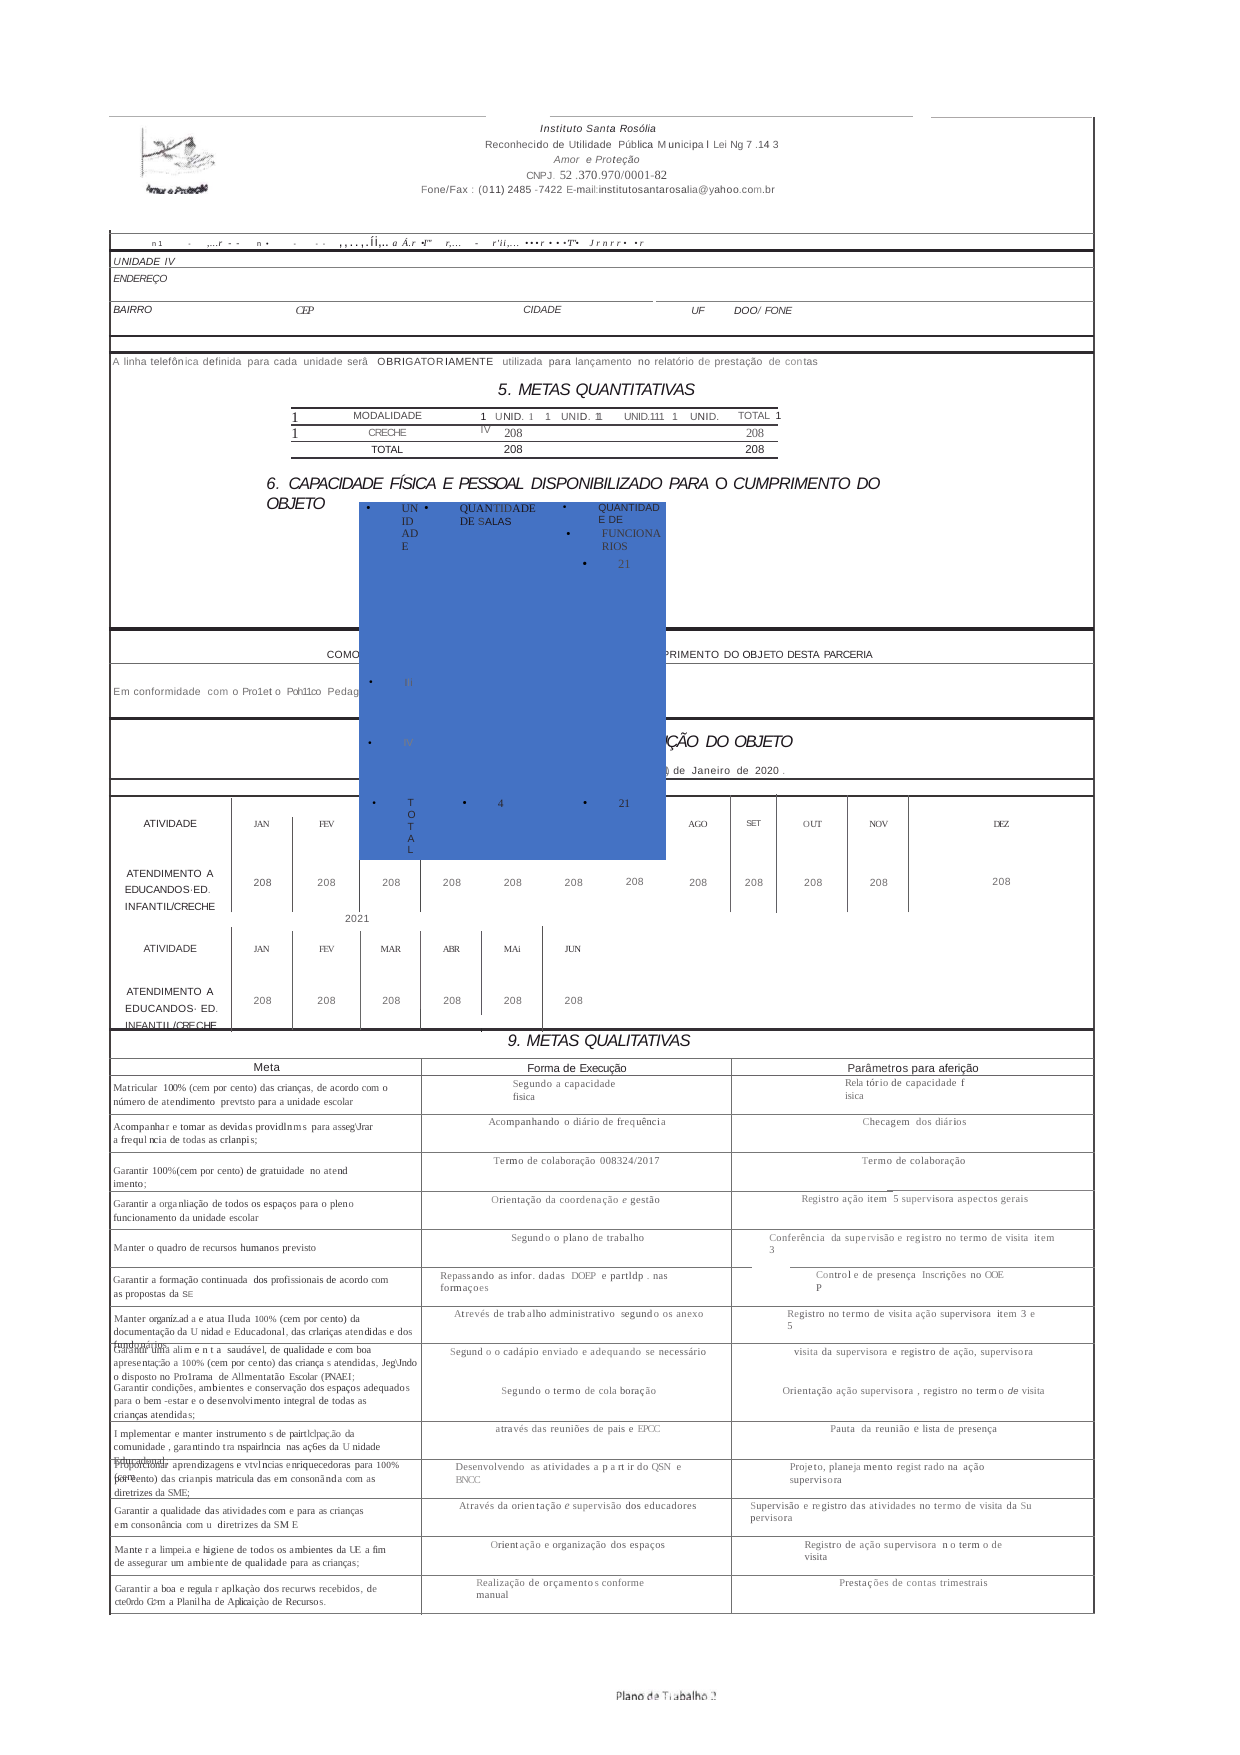

Instituto Santa Rosólia
Reconhecido de Utilidade Pública Municipa l Lei Ng 7 .14 3
Amor e Proteção
CNPJ. 52 .370.970/0001-82
Fone/Fax : (011) 2485 -7422 E-mail:institutosantarosalia@yahoo.com.br
n1	- ,...r -- n• - -- ,,..,.íi,.. a Á.r •I"'	r,... - r'ii,... •••r •••'T"• Jrnrr• •r
UNIDADE IV ENDEREÇO
CEP
BAIRRO
CIDADE
UF
DOO/ FONE
A linha telefônica definida para cada unidade serâ OBRIGATORIAMENTE utilizada para lançamento no relatório de prestação de contas
5. METAS QUANTITATIVAS
1 UNID. 1 1 UNID. 11 UNID.111 1 UNID. IV
1
MODALIDADE
TOTAL 1
1
208
208
CRECHE
TOTAL	208 	208
6. CAPACIDADE FÍSICA E PESSOAL DISPONIBILIZADO PARA O CUMPRIMENTO DO OBJETO
| UNIDADE | QUANTIDADE DE SALAS | QUANTIDADE DE FUNCIONARIOS |
| --- | --- | --- |
| | | 21 |
| | | |
| Ili | | |
| IV | | |
| TOTAL | 4 | 21 |
7.METODOLOGIA
COMO SERÃO DESENVOLVIDAS AS ATIVIDADES VISANDO O CUMPRIMENTO DO OBJETO DESTA PARCERIA
Em conformidade com o Pro1et o Poh11co Pedagógico e Normativas da Secretaria de Educação
8. CRONOGRAMA PARA A EXECUÇÃO DO OBJETO
Periodo de Execução : 18 meses à partir de 11) de Janeiro de 2020 .
2020
ATIVIDADE
MAi
J UN
JUL
AGO
OUT
NOV
DEZ
JAN
FEV
MAR
ABR
SET
ATENDIMENTO A EDUCANDOS·ED. INFANTIL/CRECHE
208
208
208
208
208
208
208
208
208
208
208
208
2021
ATIVIDADE
JAN
FEV
MAR
ABR
MAi
JUN
ATENDIMENTO A EDUCANDOS· ED. INFANTIL/CRECHE
208
208
208
208
208	208
9. METAS QUALITATIVAS
Meta
Forma de Execução
Parâmetros para aferição
Rela tório de capacidade f isica
Segundo a capacidade fisica
Matricular 100% (cem por cento) das crianças, de acordo com o número de atendimento prevtsto para a unidade escolar
Checagem dos diários
Acompanhando o diário de frequência
Acompanhar e tomar as devidas providlnms para asseg\Jrar a frequlncia de todas as crlanpis;
Termo de colaboração 008324/2017
Termo de colaboração
Garantir 100%(cem por cento) de gratuidade no atend imento;
Registro ação item 5 supervisora aspectos gerais
Orientação da coordenação e gestão
Garantir a organliação de todos os espaços para o pleno funcionamento da unidade escolar
Conferência da supervisão e registro no termo de visita item 3
Segundo o plano de trabalho
Manter o quadro de recursos humanos previsto
Control e de presença Inscrições no OOE P
Repassando as infor. dadas DOEP e partldp . nas formaçoes
Garantir a formação continuada dos profissionais de acordo com as propostas da SE
Atrevés de trabalho administrativo segundo os anexo
Registro no termo de visita ação supervisora item 3 e 5
Manter organíz.ad a e atua Iluda 100% (cem por cento) da documentação da U nidad e Educadonal, das crlariças atendidas e dos fundonários.
Garantir uma alimenta saudável, de qualidade e com boa
apresentaç:ão a 100% (cem por cento) das criança s atendidas, Jeg\Jndo o disposto no Pro1rama de Allmentatão Escolar (PNAEI;
Garantir condições, ambientes e conservação dos espaços adequados
para o bem -estar e o desenvolvimento integral de todas as crianças atendidas;
Segund o o cadápio enviado e adequando se necessário
visita da supervisora e registro de ação, supervisora
Segundo o termo de cola boração
Orientação ação supervisora , registro no termo de visita
Pauta da reunião e lista de presença
através das reuniões de pais e EPCC
I mplementar e manter instrumento s de pairtlclpaç.ão da comunidade , garantindo tra nspairlncia nas aç6es da U nidade Educadonal;
Proporcionar aprendizagens e vtvlncias enriquecedoras para 100% (cem
Desenvolvendo as atividades a p a rt ir do QSN e BNCC
Projeto, planeja mento regist rado na ação supervisora
por cento) das crianpis matricula das em consonãnda com as diretrizes da SME;
Através da orientação e supervisão dos educadores
Supervisão e registro das atividades no termo de visita da Su pervisora
Garantir a qualidade das atividades com e para as crianças em consonância com u diretrizes da SM E
Orientação e organização dos espaços
Registro de ação supervisora n o term o de visita
Mante r a limpei.a e higiene de todos os ambientes da UE a fim de assegurar um ambiente de qualidade para as crianças;
Realização de orçamentos conforme manual
Prestações de contas trimestrais
Garantir a boa e regula r aplkaçào dos recurws recebidos, de cte0rdo Cc>m a Planilha de Aplicaiçào de Recursos.